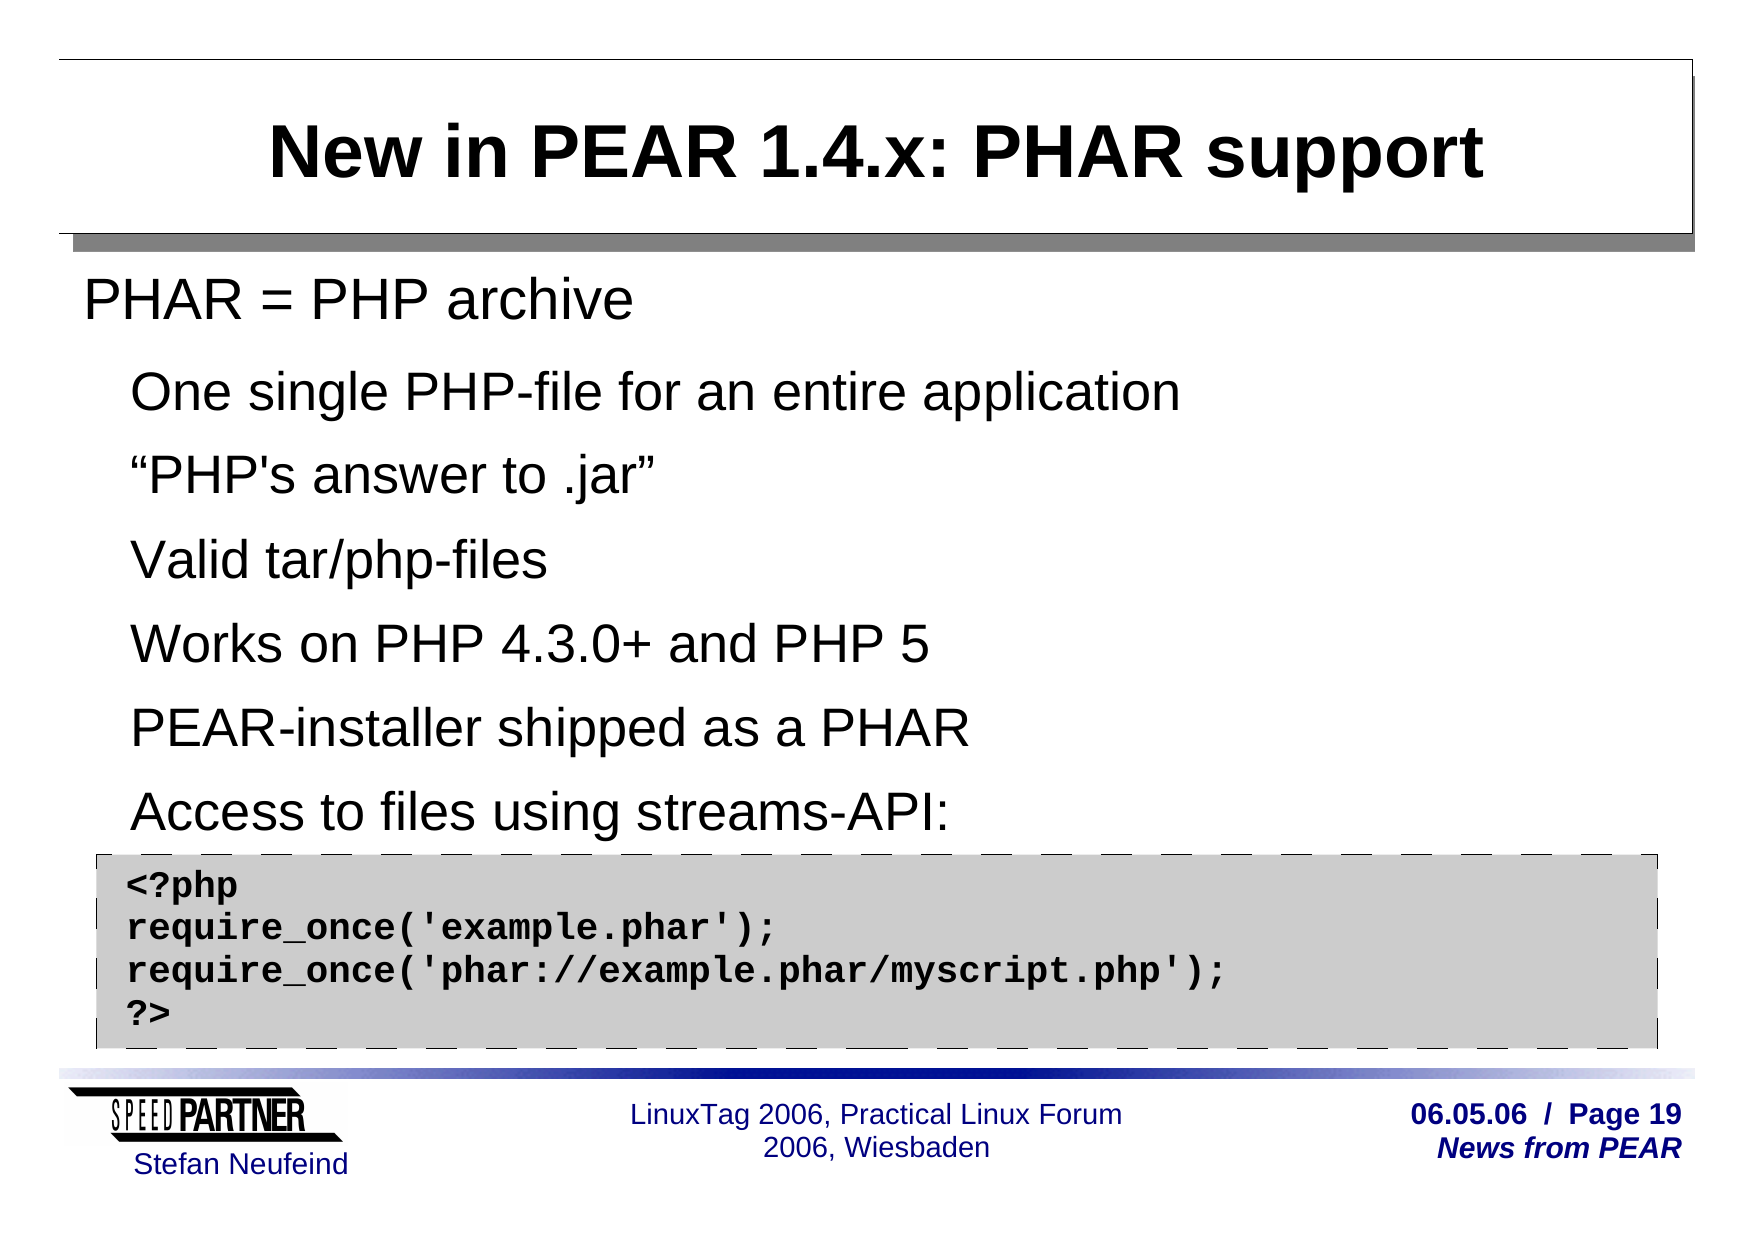

# New in PEAR 1.4.x: PHAR support
PHAR = PHP archive
One single PHP-file for an entire application
“PHP's answer to .jar”
Valid tar/php-files
Works on PHP 4.3.0+ and PHP 5
PEAR-installer shipped as a PHAR
Access to files using streams-API:
<?php
require_once('example.phar');
require_once('phar://example.phar/myscript.php');
?>